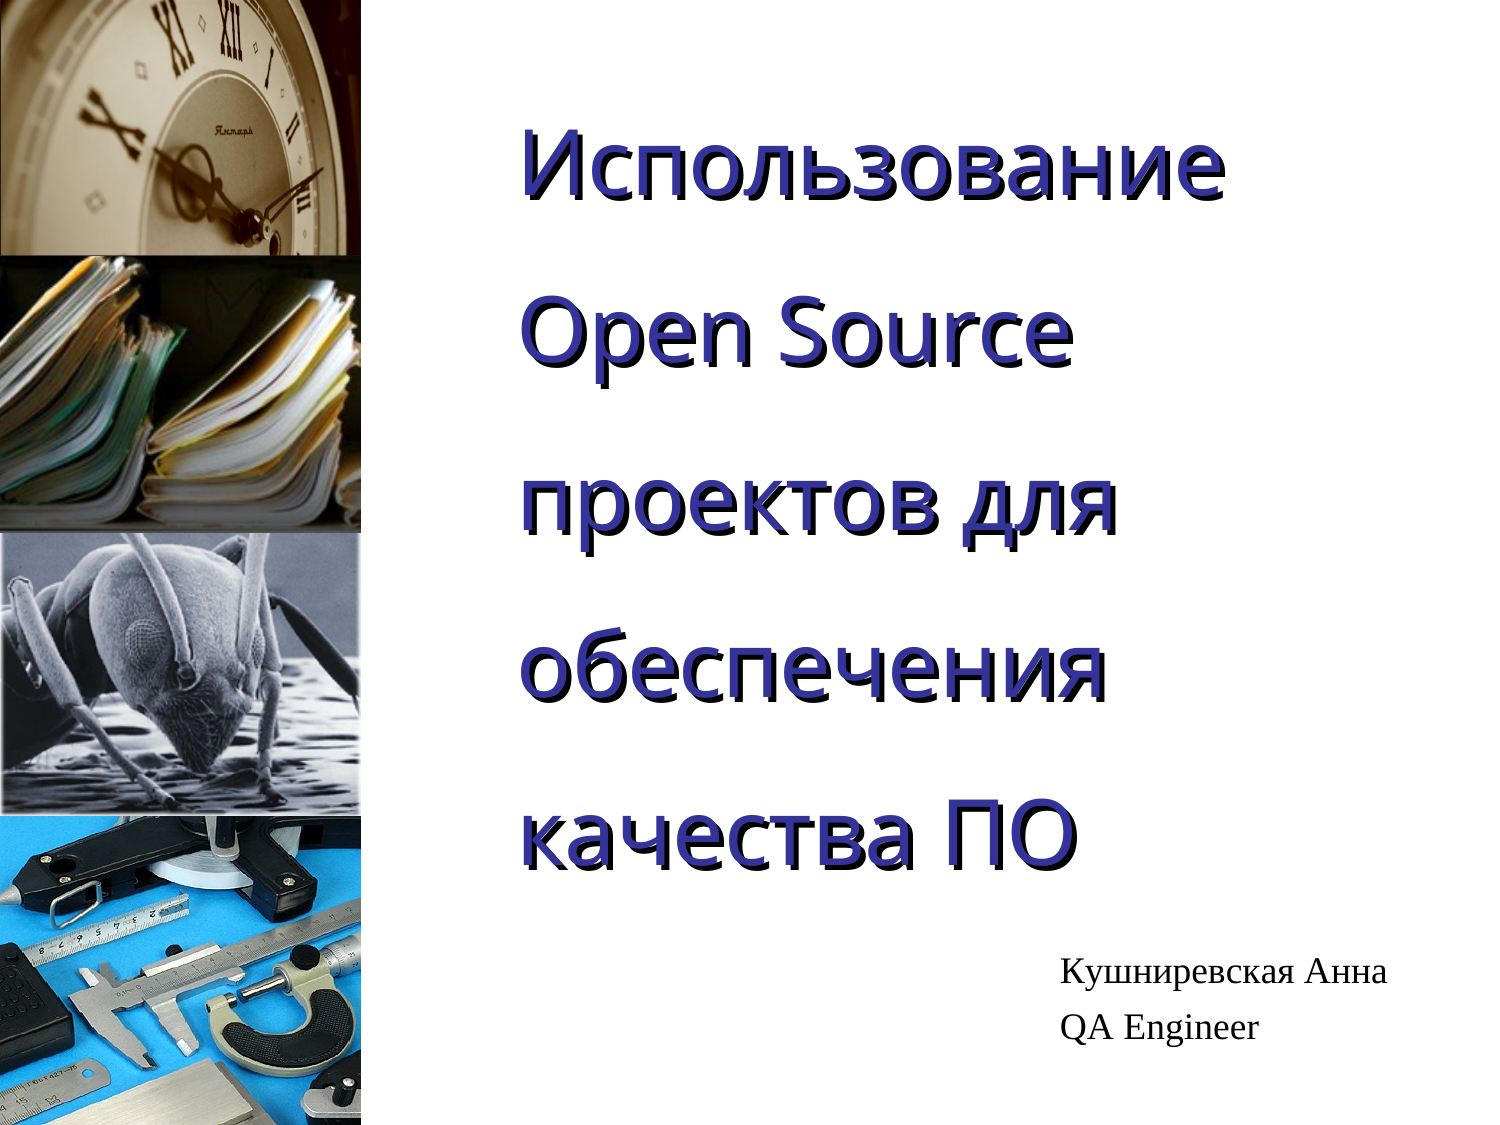

# Использование Open Source проектов для обеспечения качества ПО
Кушниревская Анна
QA Engineer